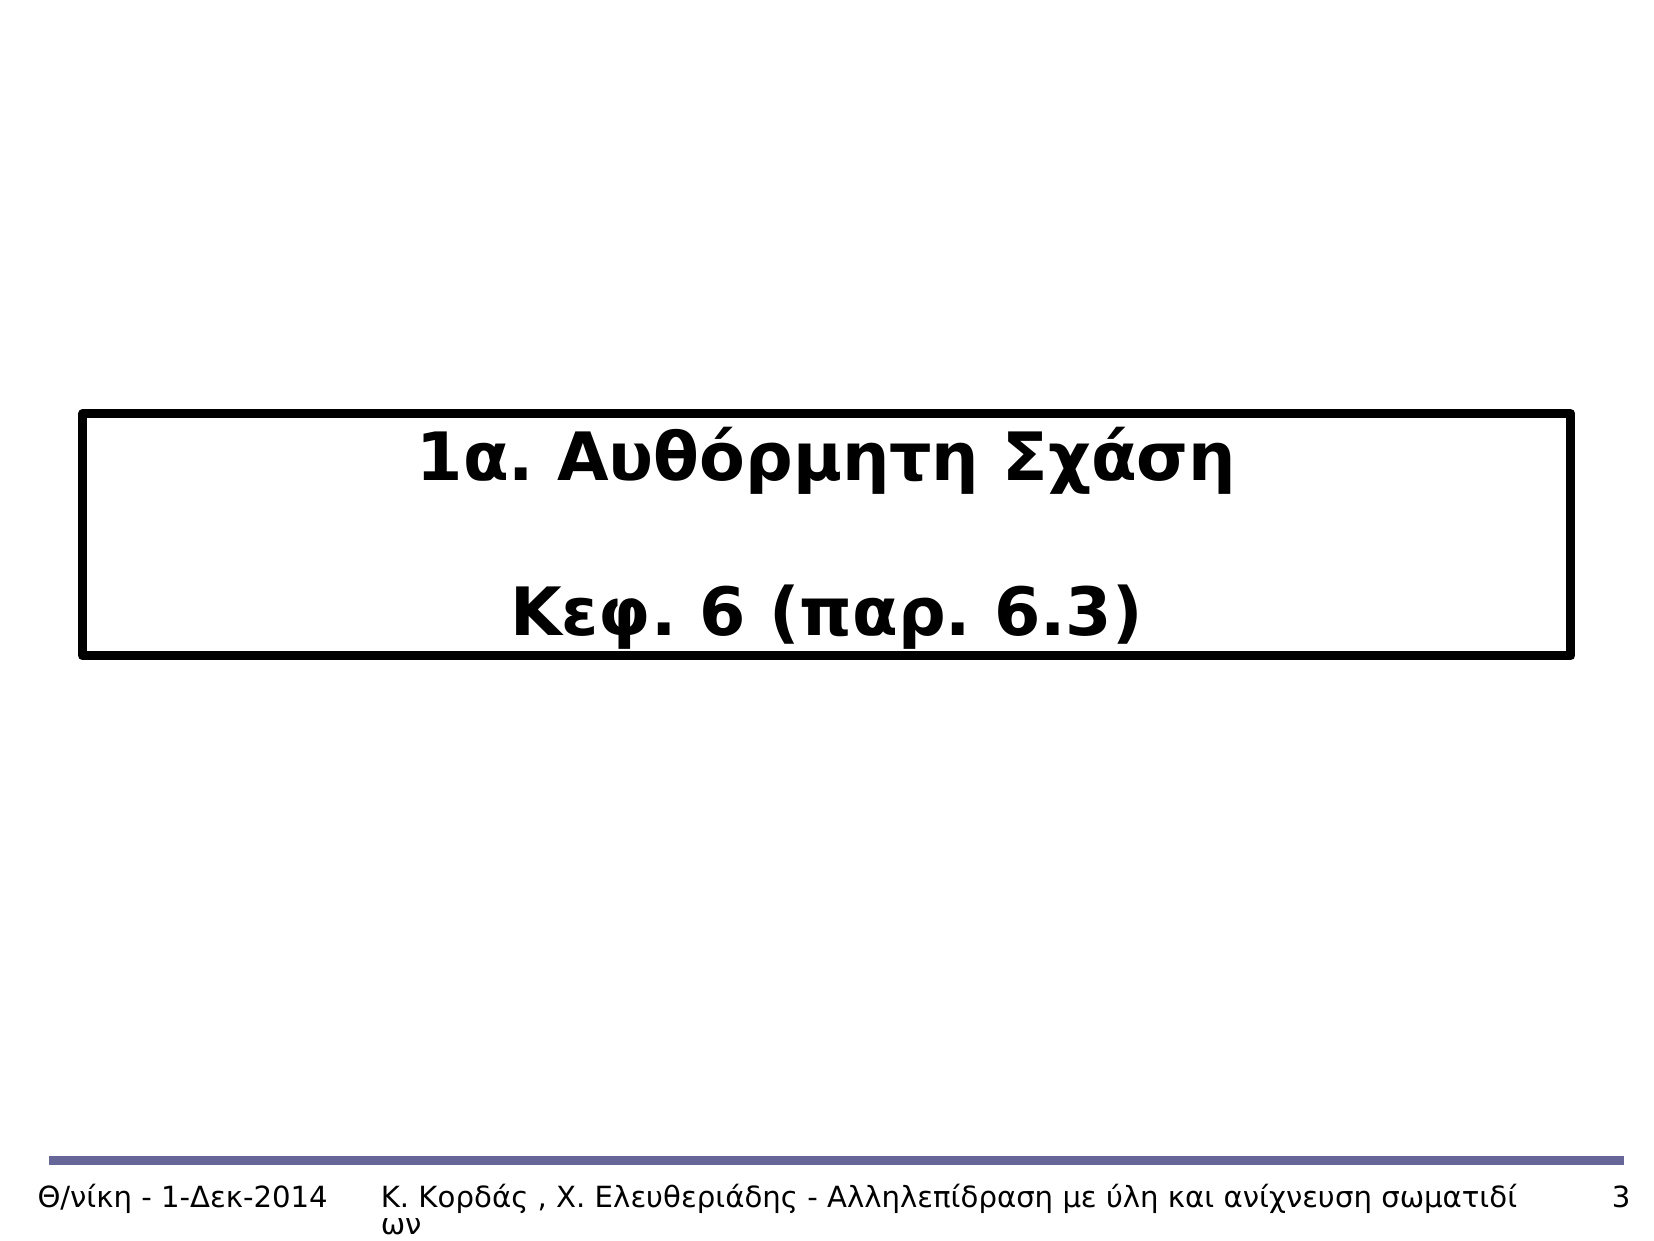

# 1α. Αυθόρμητη Σχάση
Κεφ. 6 (παρ. 6.3)
Θ/νίκη - 1-Δεκ-2014
Κ. Κορδάς , Χ. Ελευθεριάδης - Αλληλεπίδραση με ύλη και ανίχνευση σωματιδίων
3